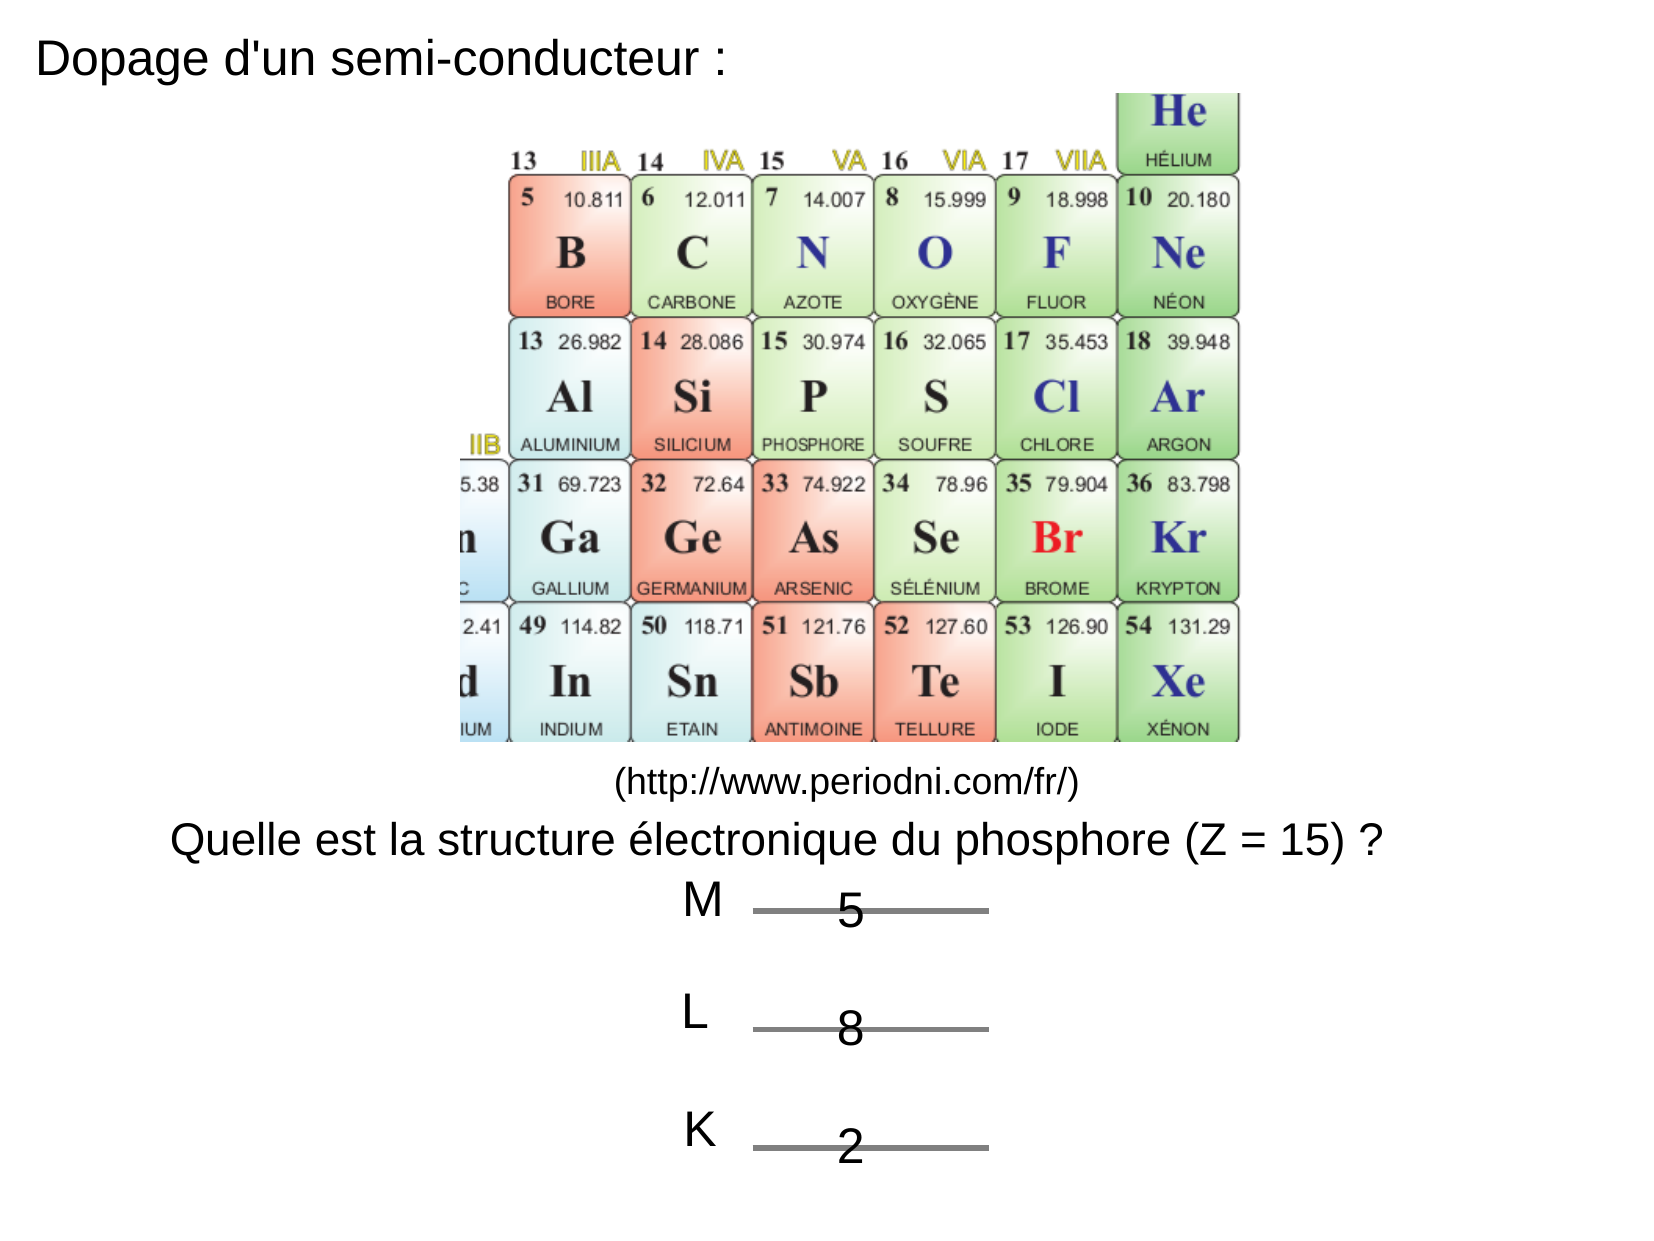

Dopage d'un semi-conducteur :
 (http://www.periodni.com/fr/)
Quelle est la structure électronique du phosphore (Z = 15) ?
M
5
L
8
K
2